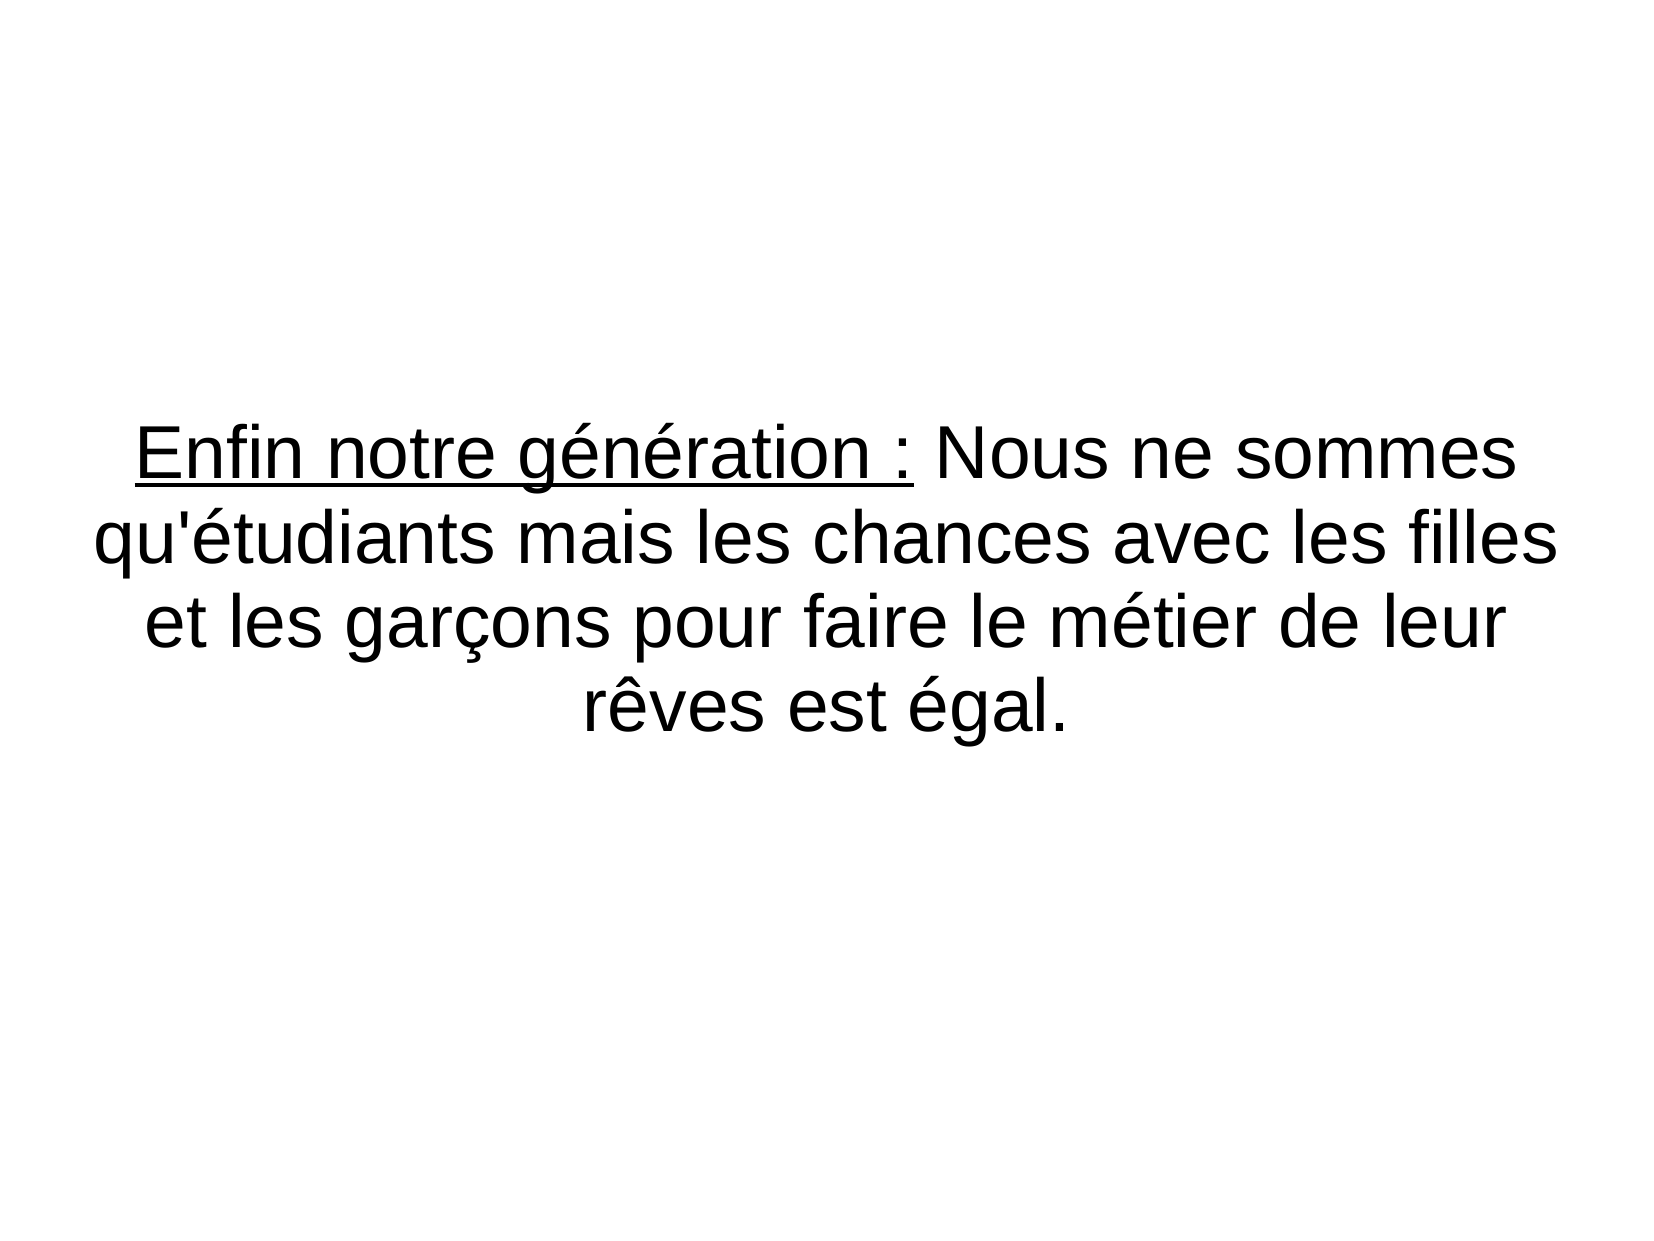

# Enfin notre génération : Nous ne sommes qu'étudiants mais les chances avec les filles et les garçons pour faire le métier de leur rêves est égal.